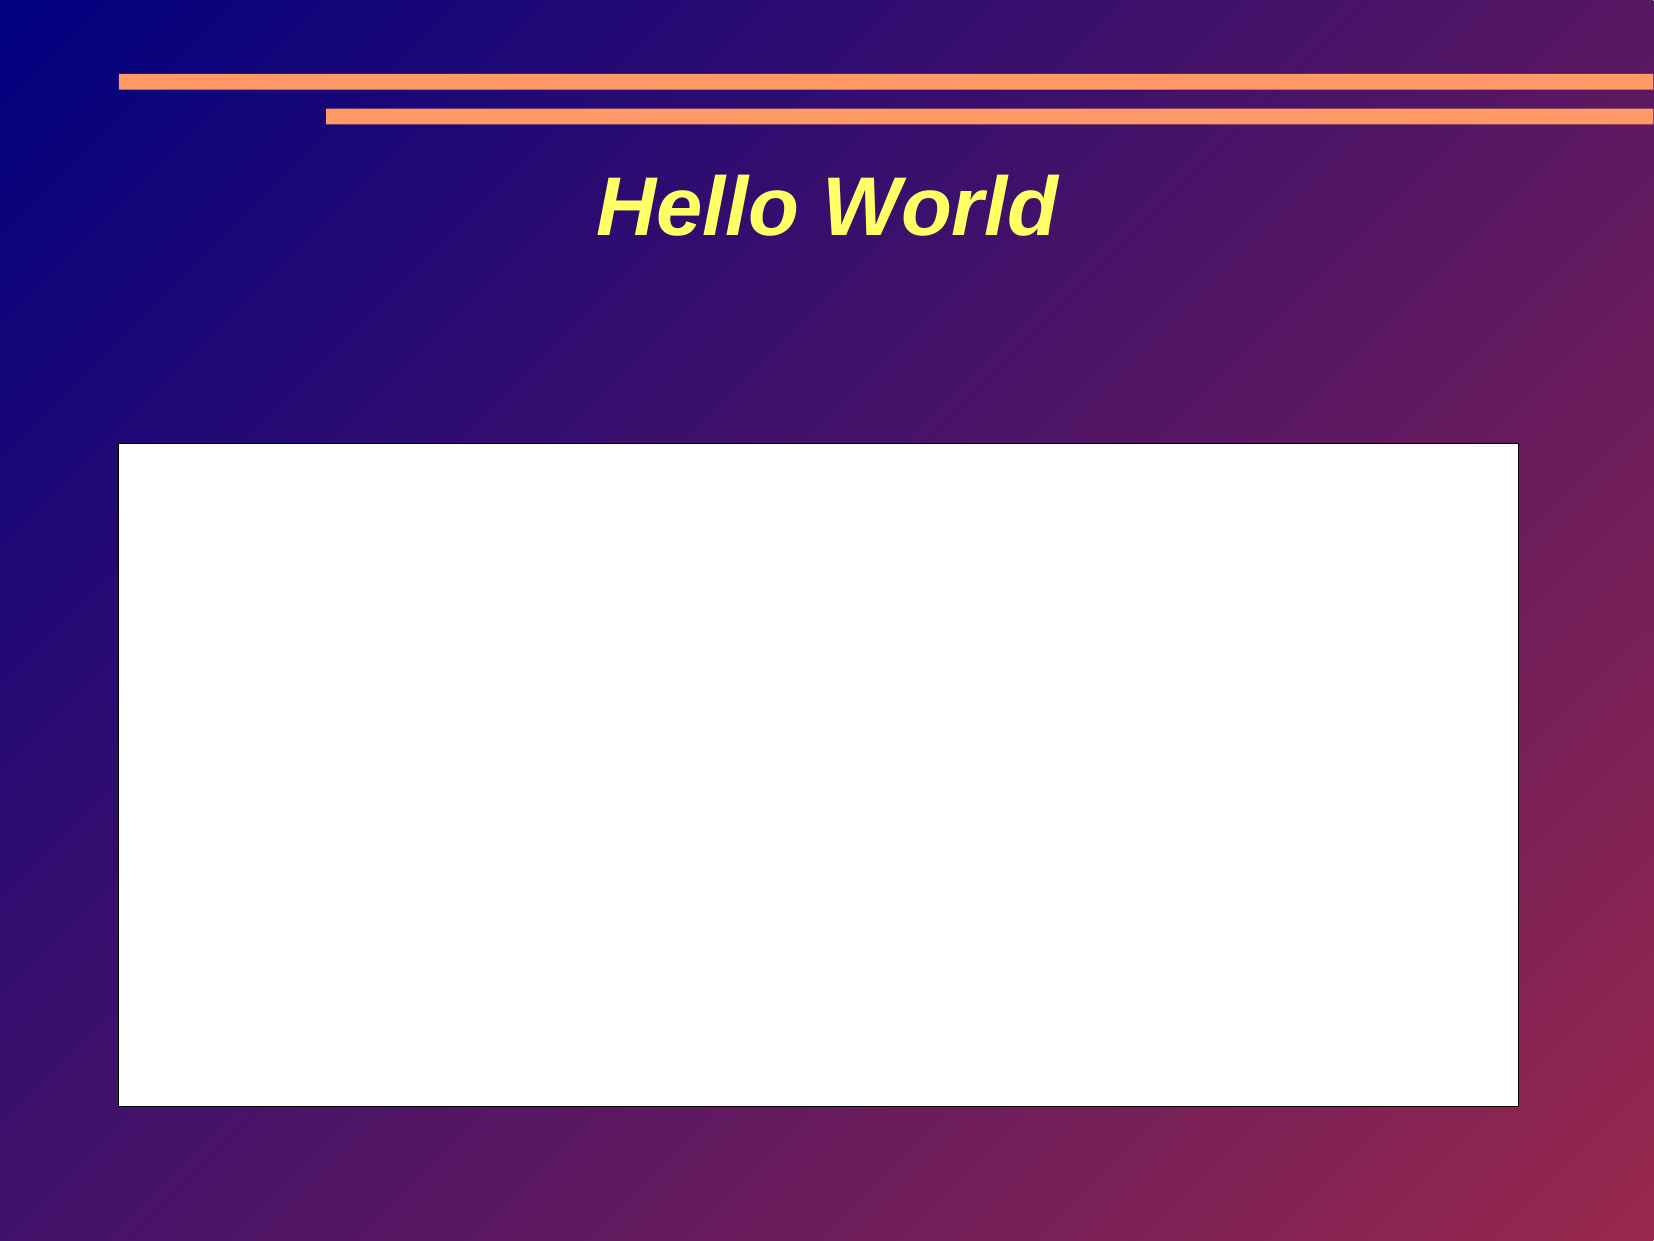

# Hello World
// Introduit les fonctionnalités de System :
using System;
// Classe de l'application :
class MonApp
{
	// Fonction principale :
	public static void Main()
	{
		// Équivalent de System.Console.WriteLine :
		Console.WriteLine("Hello World!");
	}
}